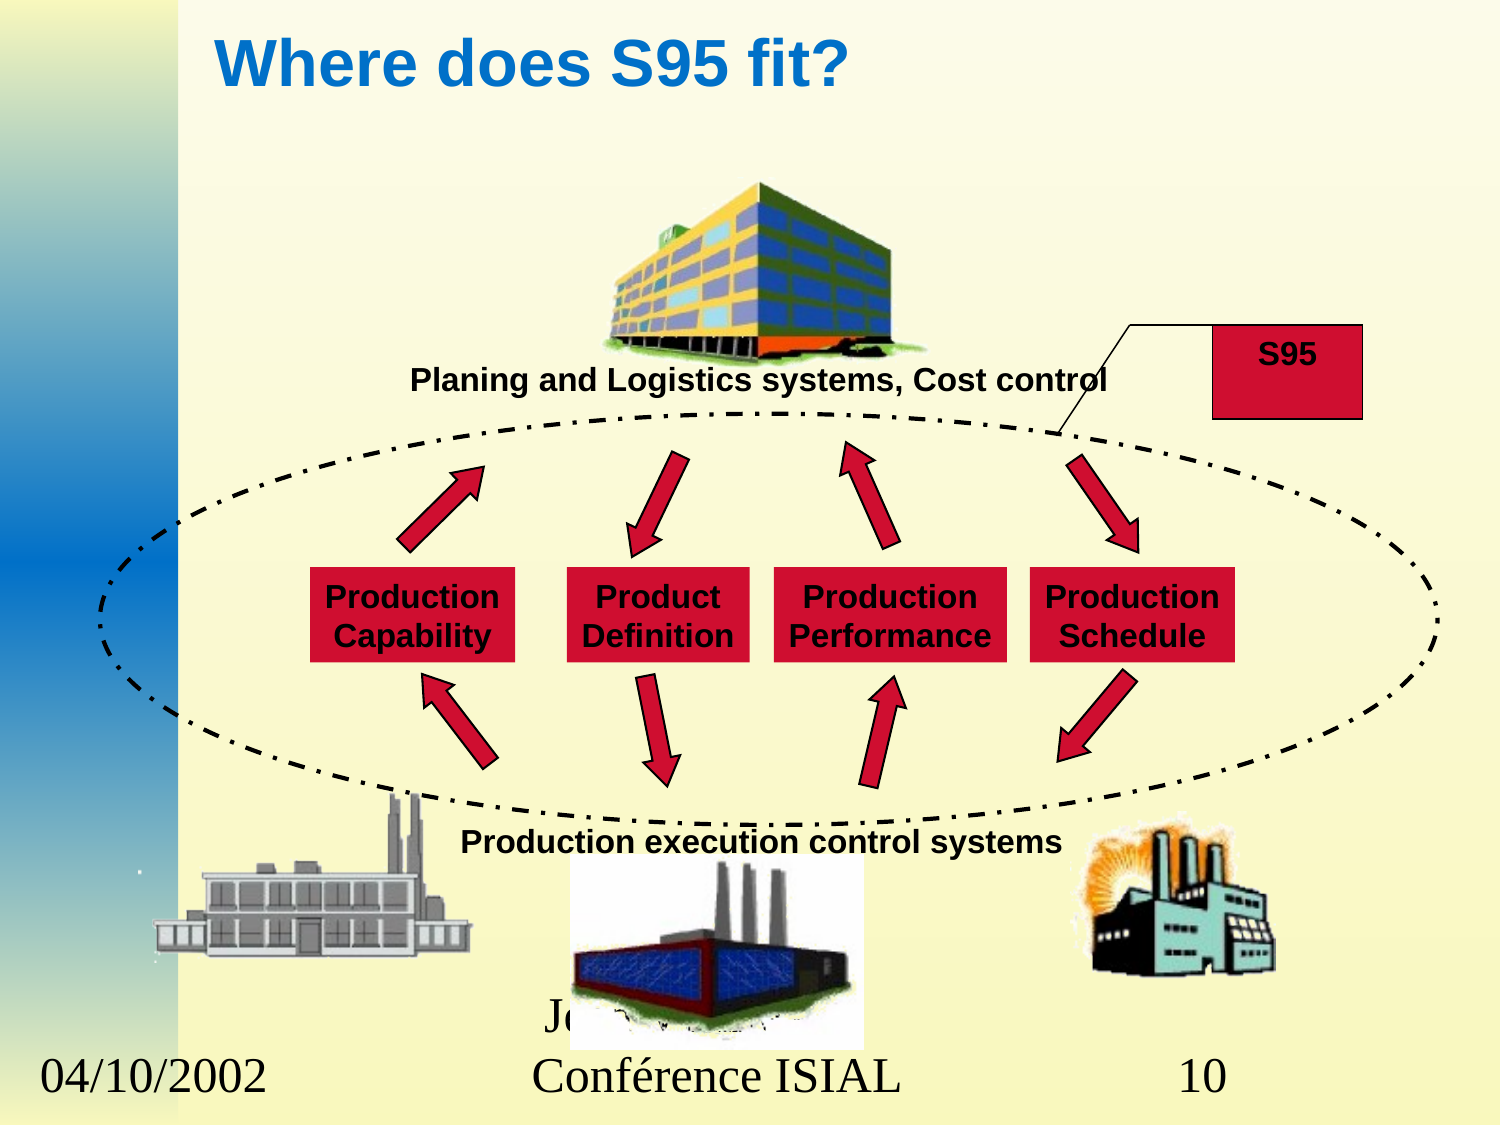

# Where does S95 fit?
Planing and Logistics systems, Cost control
S95
Production
Capability
Product
Definition
Production
Performance
Production
Schedule
Production execution control systems
10